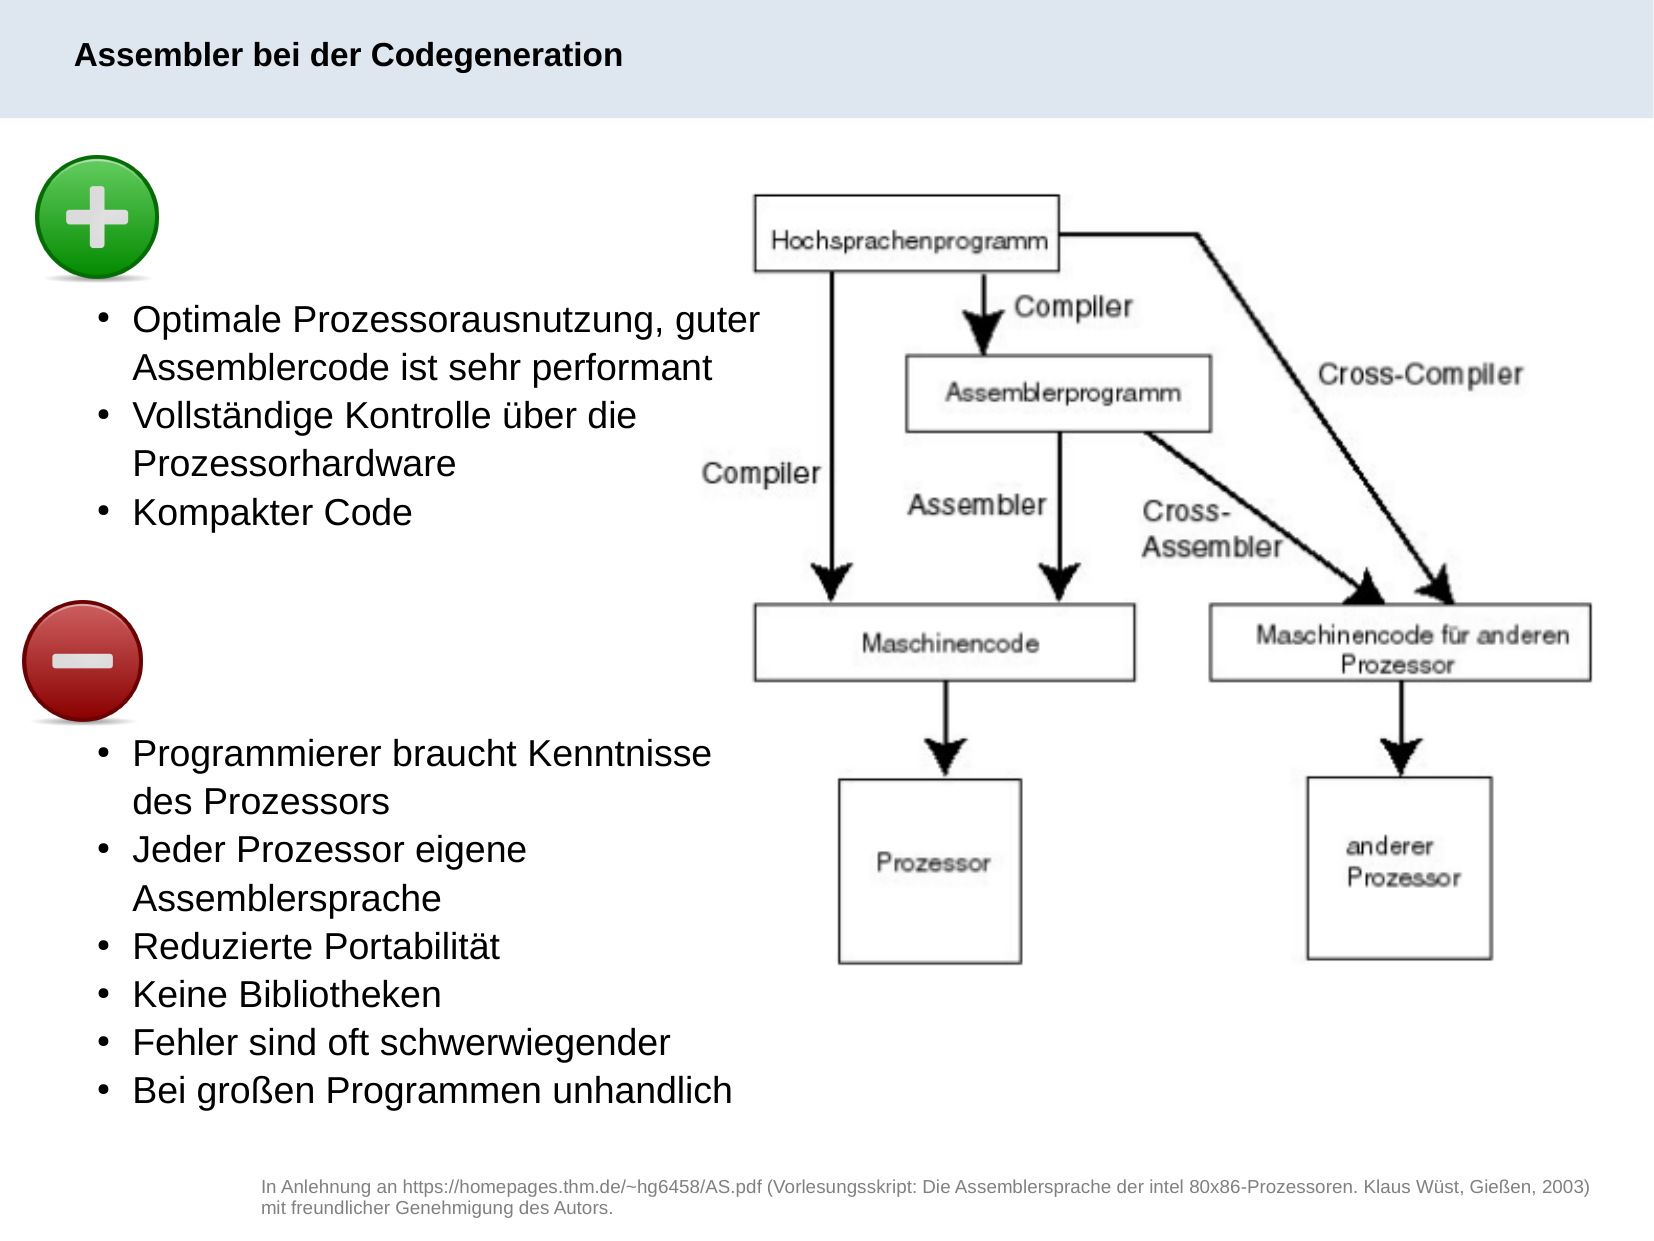

Assembler bei der Codegeneration
Optimale Prozessorausnutzung, guter Assemblercode ist sehr performant
Vollständige Kontrolle über die Prozessorhardware
Kompakter Code
Programmierer braucht Kenntnisse des Prozessors
Jeder Prozessor eigene Assemblersprache
Reduzierte Portabilität
Keine Bibliotheken
Fehler sind oft schwerwiegender
Bei großen Programmen unhandlich
In Anlehnung an https://homepages.thm.de/~hg6458/AS.pdf (Vorlesungsskript: Die Assemblersprache der intel 80x86-Prozessoren. Klaus Wüst, Gießen, 2003)
mit freundlicher Genehmigung des Autors.